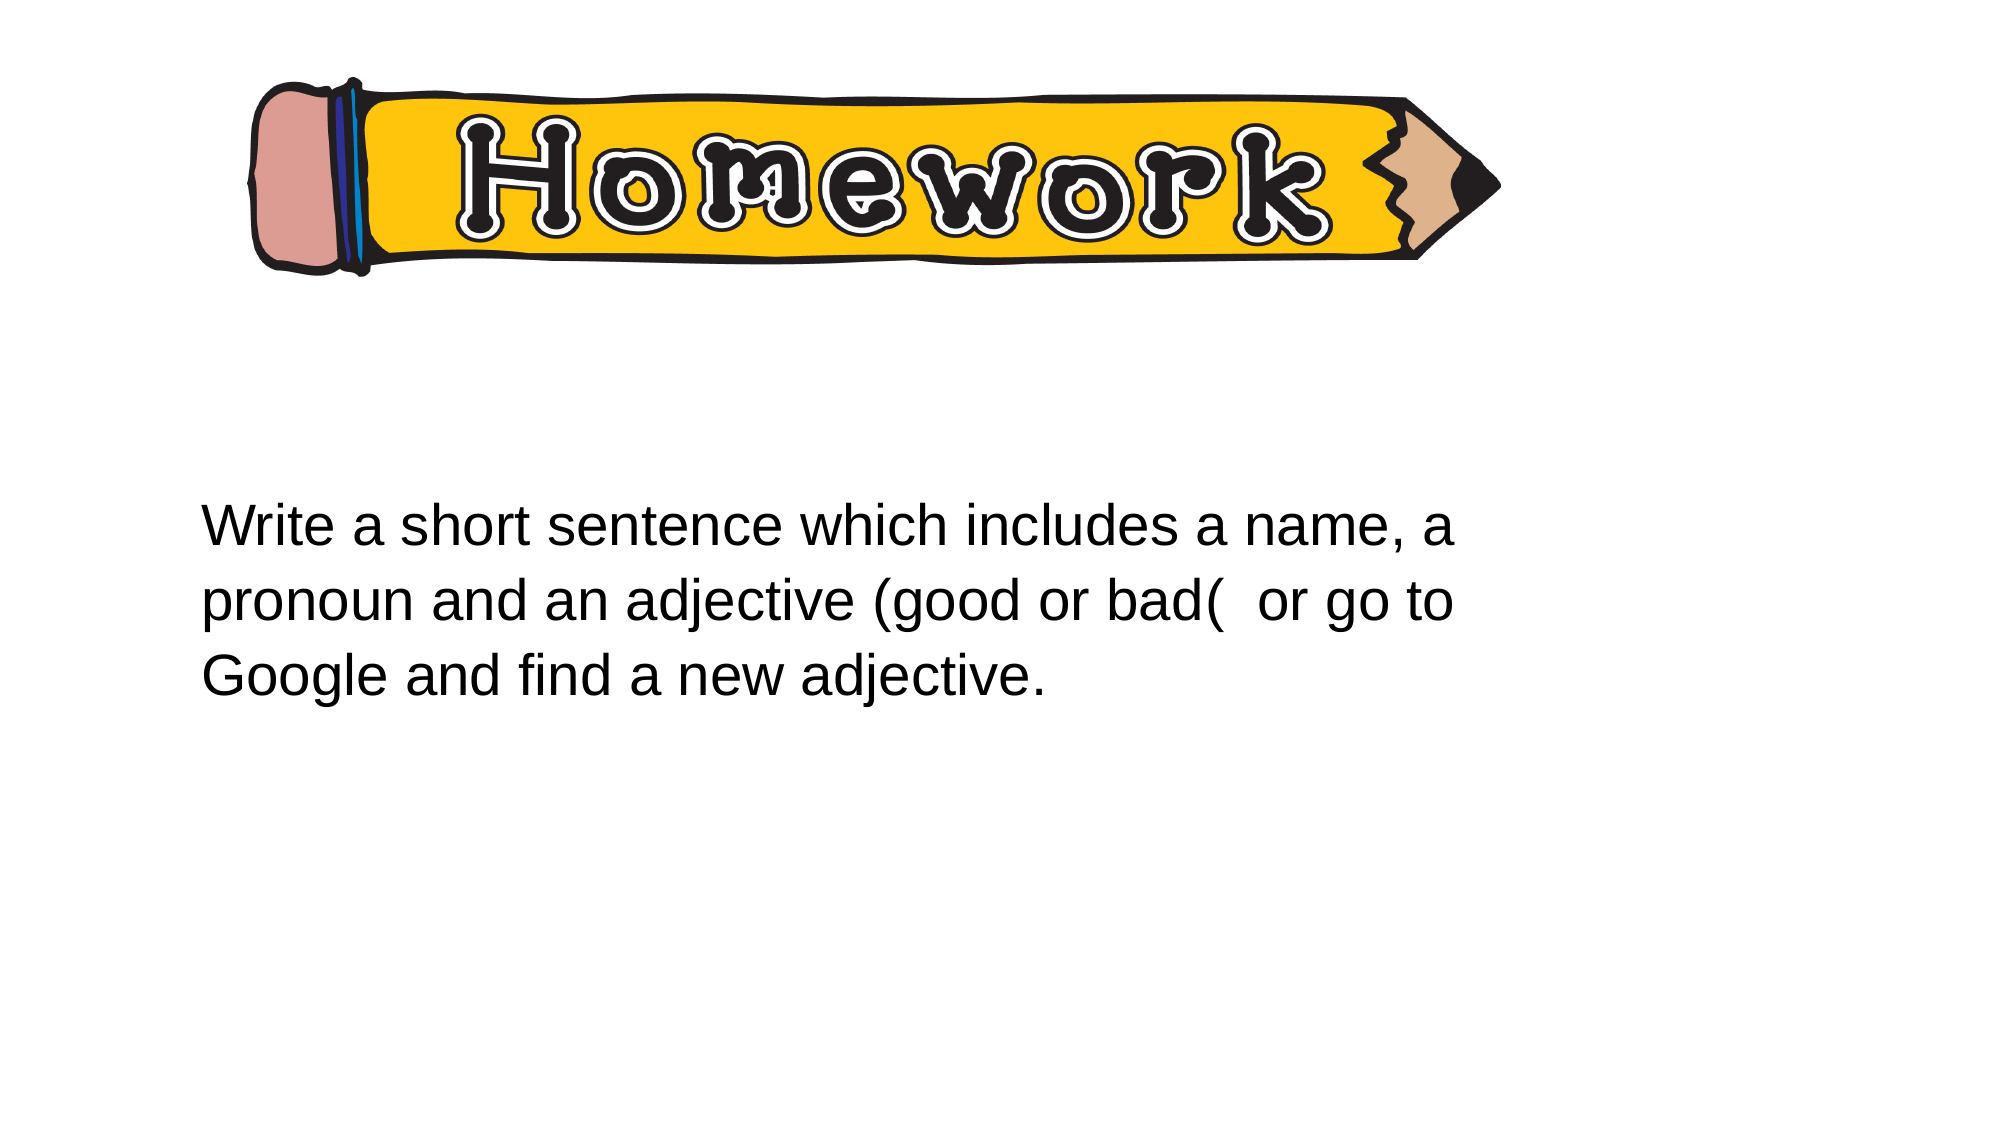

Write a short sentence which includes a name, a pronoun and an adjective (good or bad( or go to Google and find a new adjective.